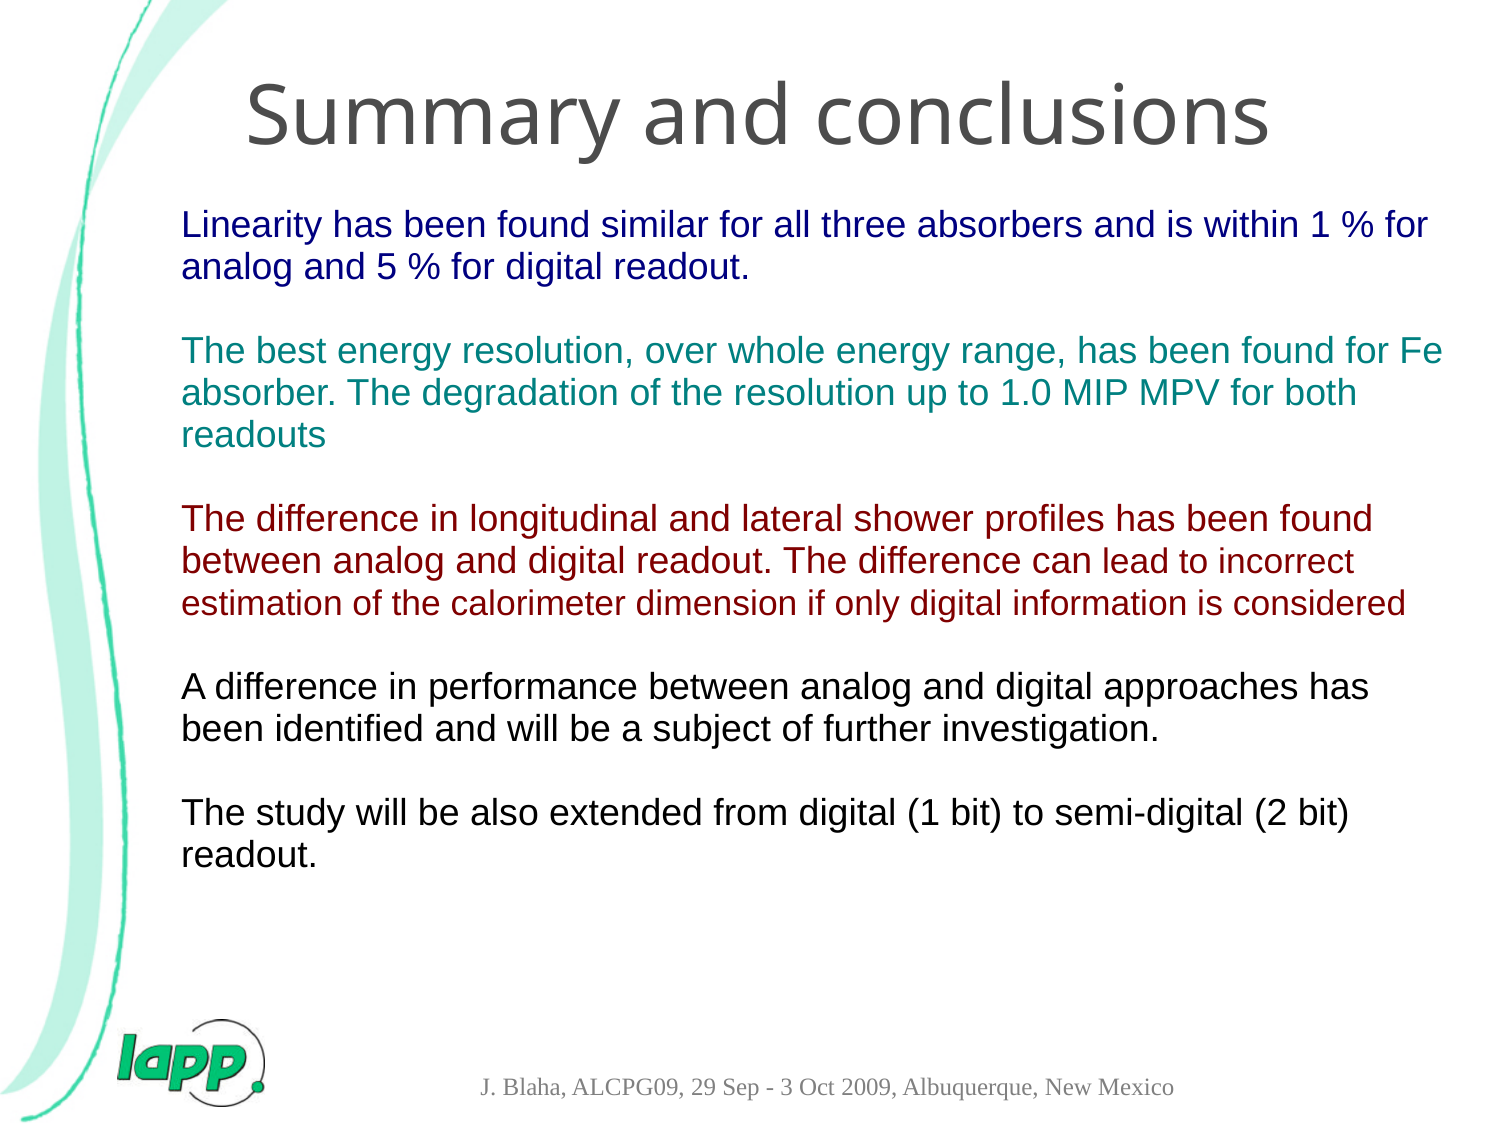

Summary and conclusions
#
Linearity has been found similar for all three absorbers and is within 1 % for analog and 5 % for digital readout.
The best energy resolution, over whole energy range, has been found for Fe absorber. The degradation of the resolution up to 1.0 MIP MPV for both readouts
The difference in longitudinal and lateral shower profiles has been found between analog and digital readout. The difference can lead to incorrect estimation of the calorimeter dimension if only digital information is considered
A difference in performance between analog and digital approaches has been identified and will be a subject of further investigation.
The study will be also extended from digital (1 bit) to semi-digital (2 bit) readout.
J. Blaha, ALCPG09, 29 Sep - 3 Oct 2009, Albuquerque, New Mexico